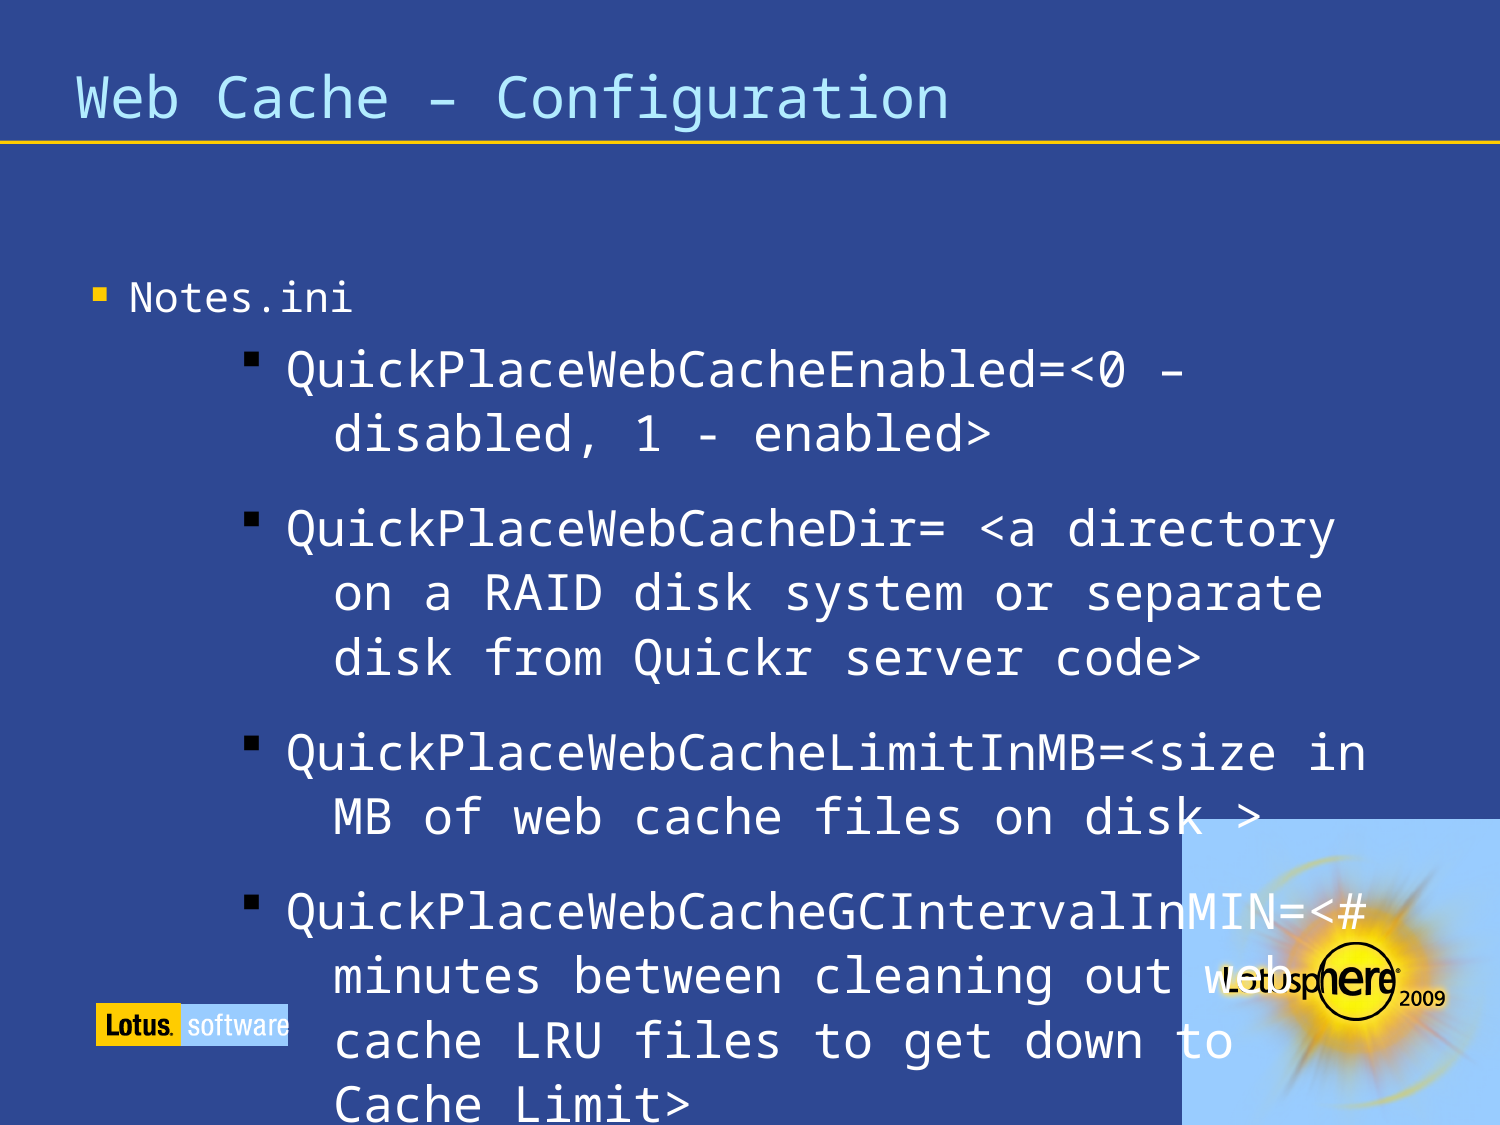

# Web Cache – Configuration
Notes.ini
QuickPlaceWebCacheEnabled=<0 – disabled, 1 - enabled>
QuickPlaceWebCacheDir= <a directory on a RAID disk system or separate disk from Quickr server code>
QuickPlaceWebCacheLimitInMB=<size in MB of web cache files on disk >
QuickPlaceWebCacheGCIntervalInMIN=<# minutes between cleaning out web cache LRU files to get down to Cache Limit>